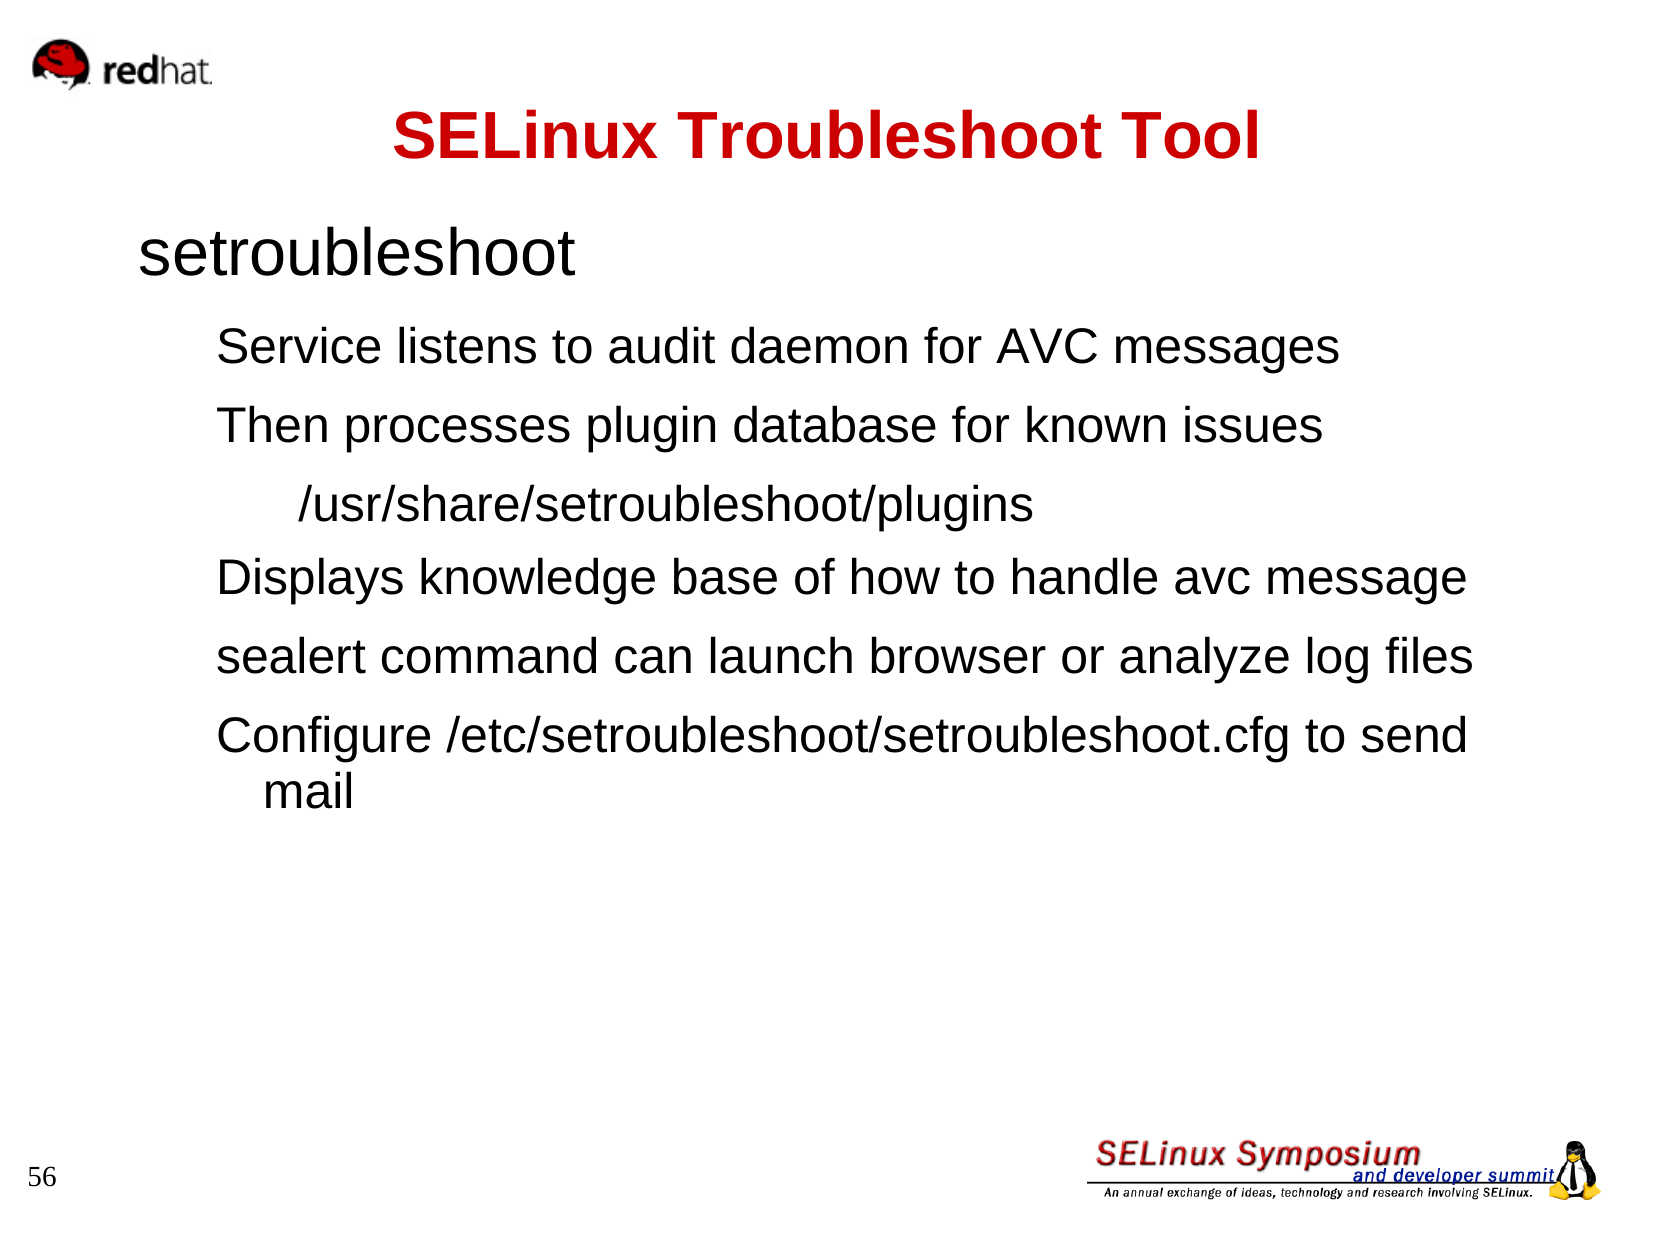

# SELinux Troubleshoot Tool
setroubleshoot
Service listens to audit daemon for AVC messages
Then processes plugin database for known issues
/usr/share/setroubleshoot/plugins
Displays knowledge base of how to handle avc message
sealert command can launch browser or analyze log files
Configure /etc/setroubleshoot/setroubleshoot.cfg to send mail